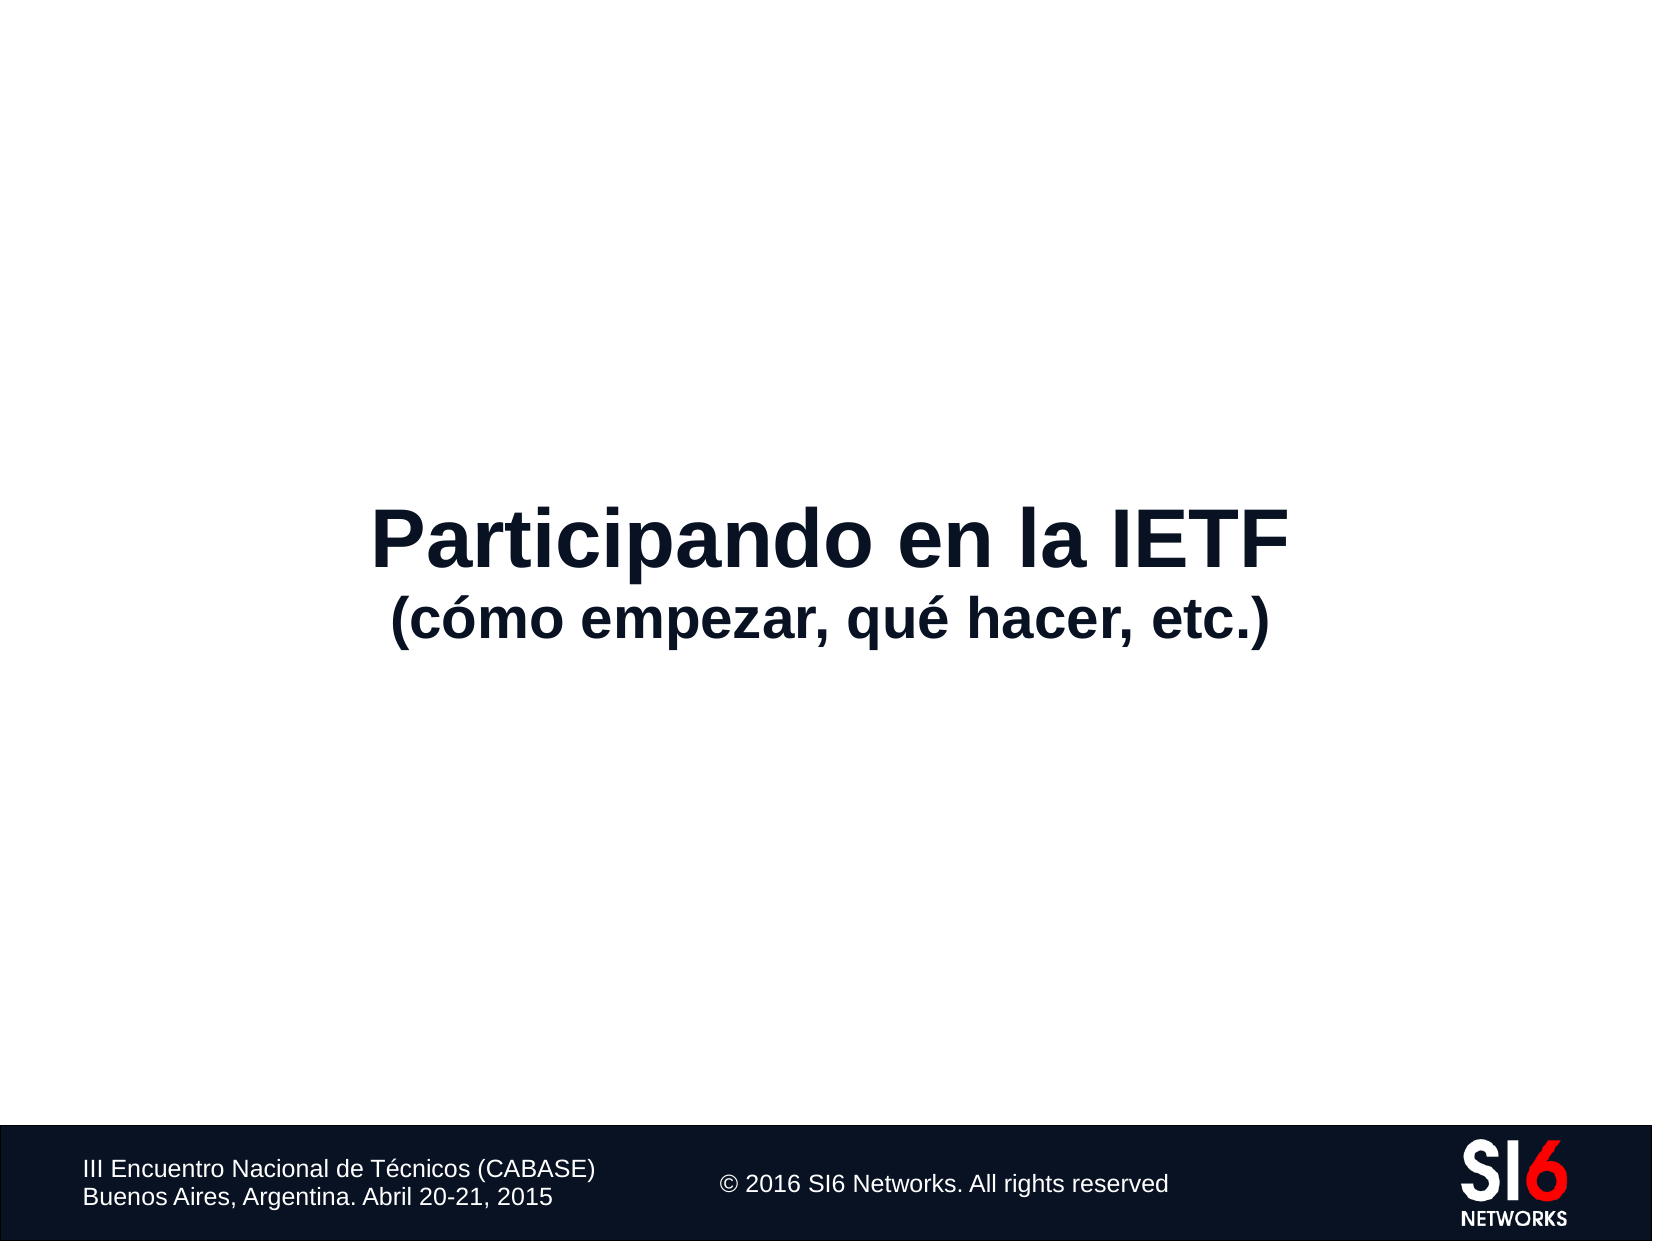

# Participando en la IETF (cómo empezar, qué hacer, etc.)
8